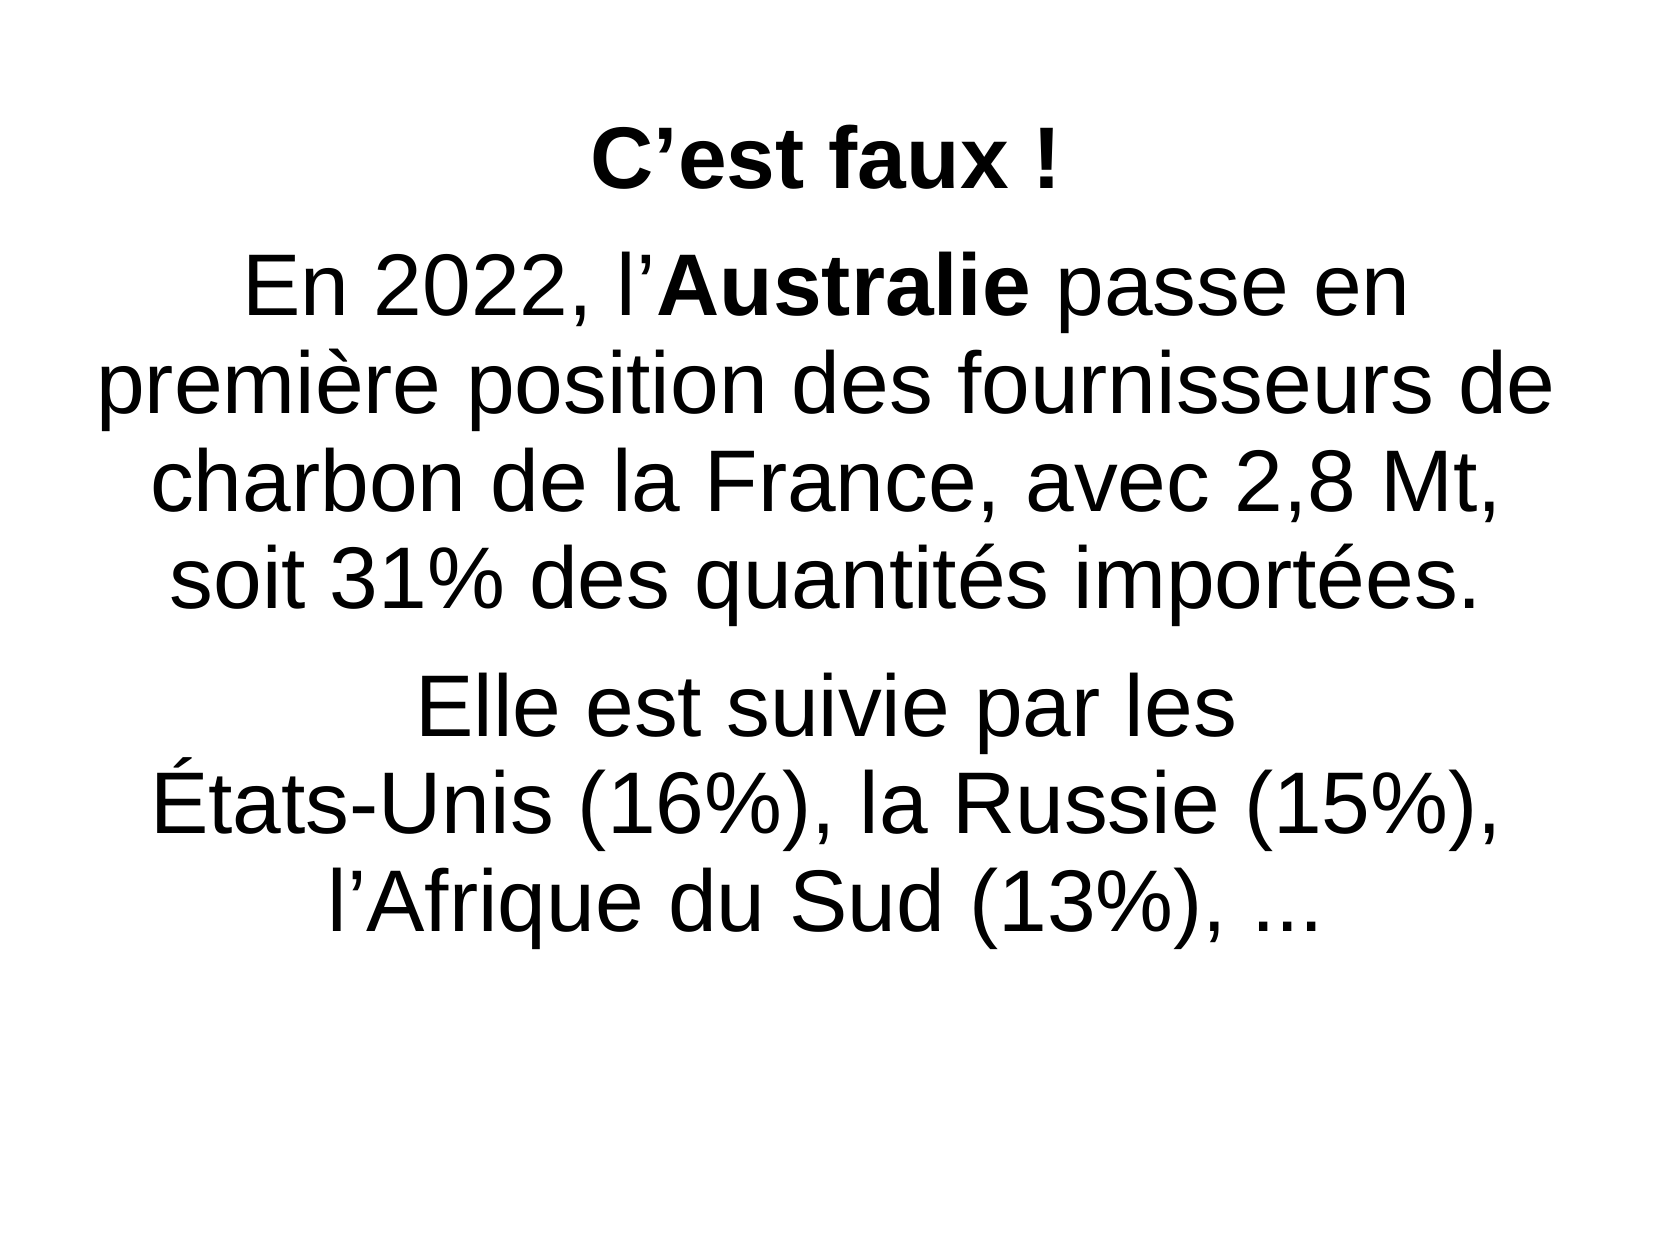

# C’est faux !
En 2022, l’Australie passe en première position des fournisseurs de charbon de la France, avec 2,8 Mt, soit 31% des quantités importées.
Elle est suivie par les
États-Unis (16%), la Russie (15%), l’Afrique du Sud (13%), ...